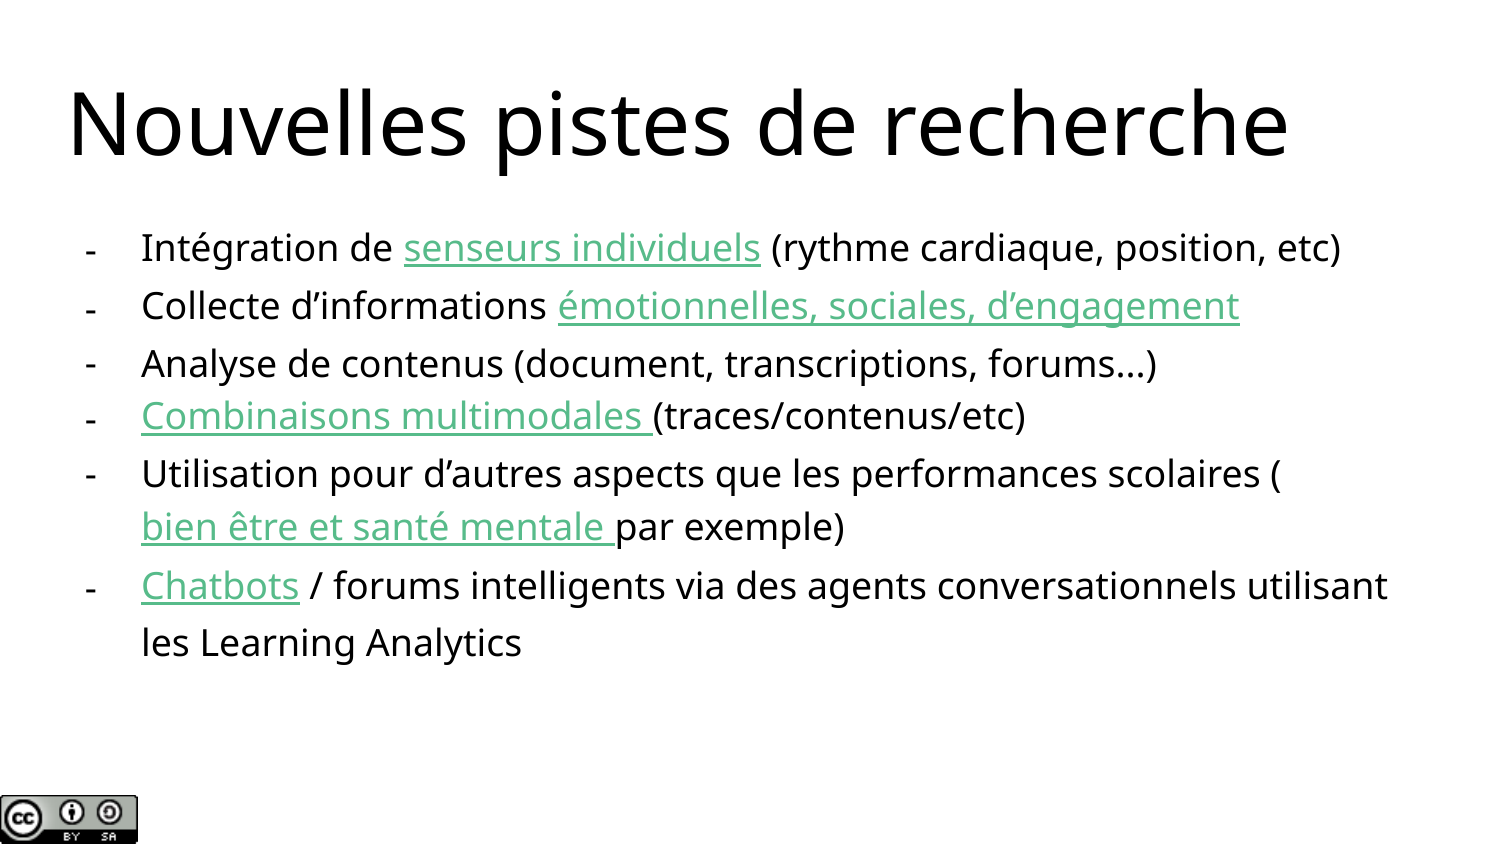

# Nouvelles pistes de recherche
Intégration de senseurs individuels (rythme cardiaque, position, etc)
Collecte d’informations émotionnelles, sociales, d’engagement
Analyse de contenus (document, transcriptions, forums...)
Combinaisons multimodales (traces/contenus/etc)
Utilisation pour d’autres aspects que les performances scolaires (bien être et santé mentale par exemple)
Chatbots / forums intelligents via des agents conversationnels utilisant les Learning Analytics